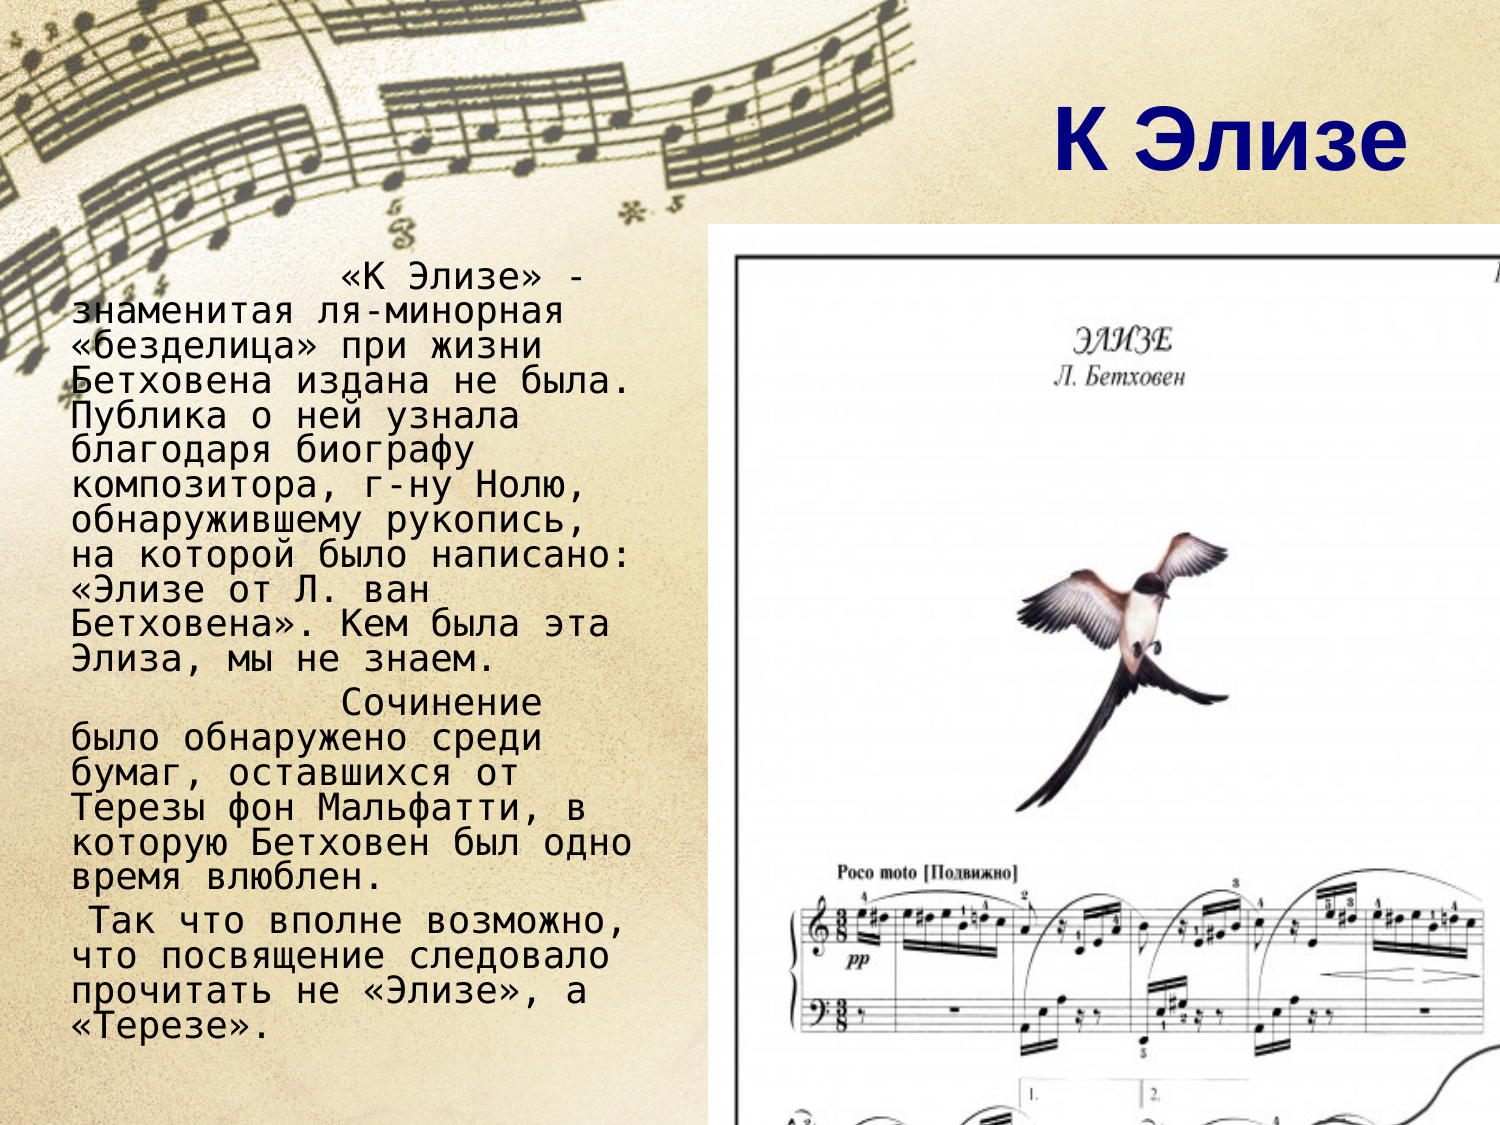

# К Элизе
 «К Элизе» - знаменитая ля-минорная «безделица» при жизни Бетховена издана не была. Публика о ней узнала благодаря биографу композитора, г-ну Нолю, обнаружившему рукопись, на которой было написано: «Элизе от Л. ван Бетховена». Кем была эта Элиза, мы не знаем.
	 Сочинение было обнаружено среди бумаг, оставшихся от Терезы фон Мальфатти, в которую Бетховен был одно время влюблен.
	Так что вполне возможно, что посвящение следовало прочитать не «Элизе», а «Терезе».